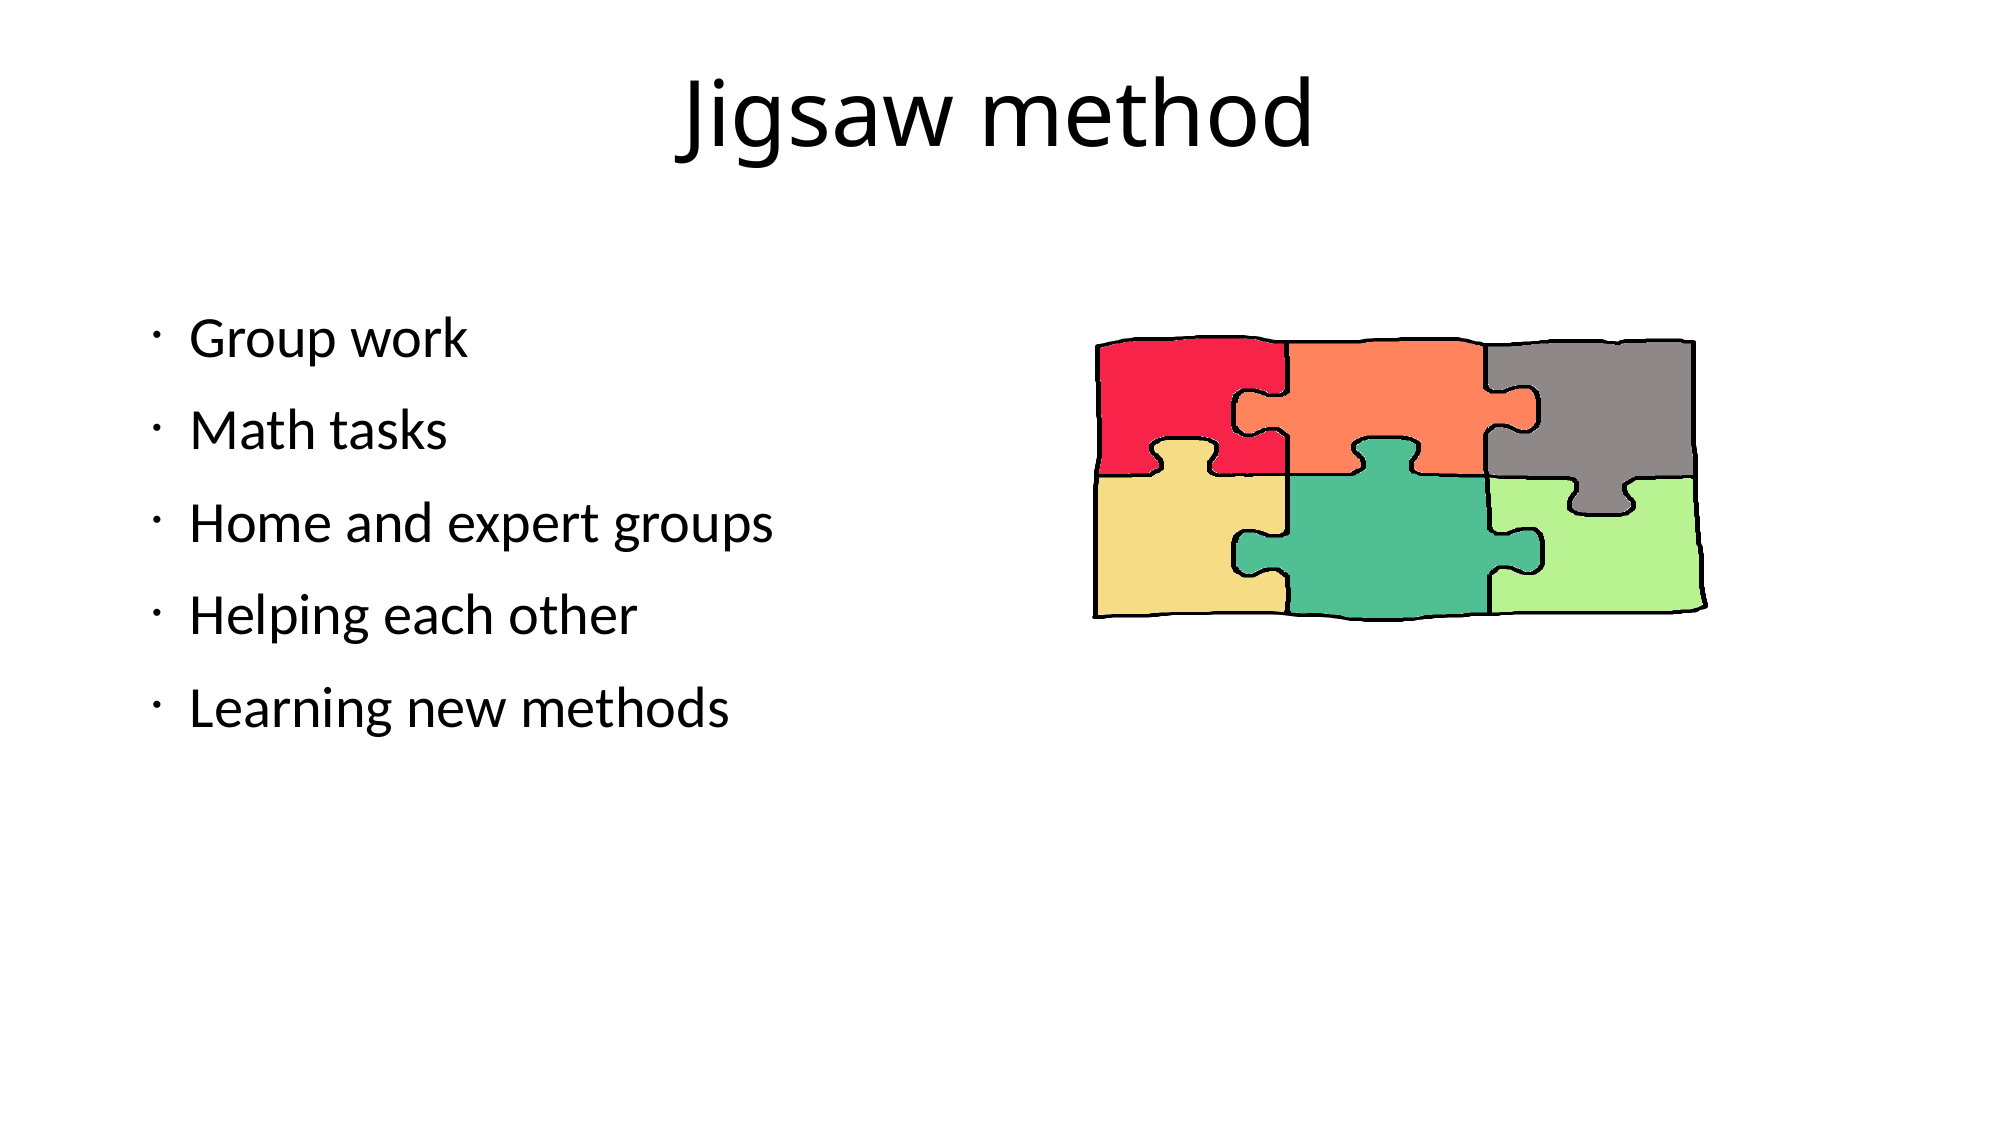

# Jigsaw method
Group work
Math tasks
Home and expert groups
Helping each other
Learning new methods